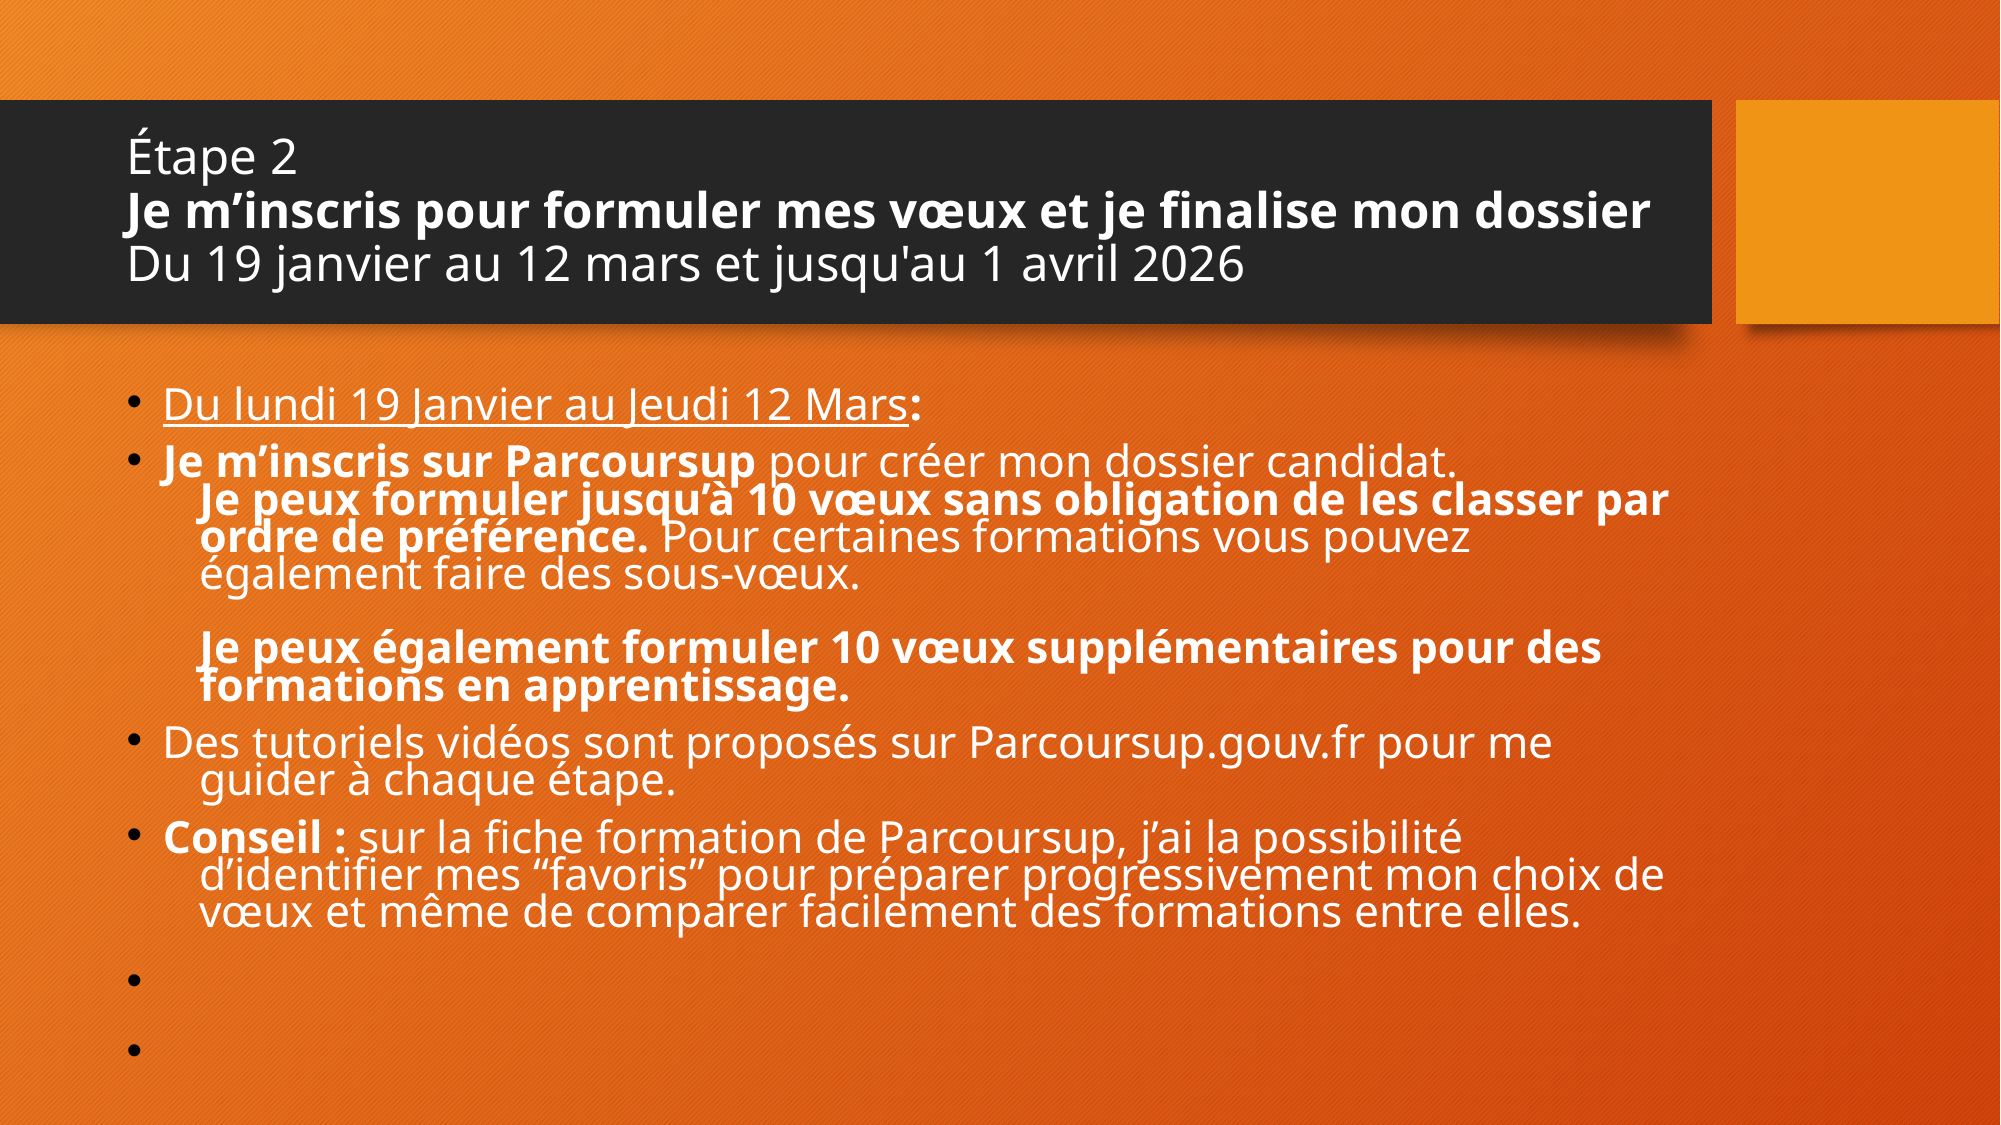

# Étape 2 Je m’inscris pour formuler mes vœux et je finalise mon dossier Du 19 janvier au 12 mars et jusqu'au 1 avril 2026
Du lundi 19 Janvier au Jeudi 12 Mars:
Je m’inscris sur Parcoursup pour créer mon dossier candidat.
Je peux formuler jusqu’à 10 vœux sans obligation de les classer par ordre de préférence. Pour certaines formations vous pouvez également faire des sous-vœux.
Je peux également formuler 10 vœux supplémentaires pour des formations en apprentissage.
Des tutoriels vidéos sont proposés sur Parcoursup.gouv.fr pour me guider à chaque étape.
Conseil : sur la fiche formation de Parcoursup, j’ai la possibilité d’identifier mes “favoris” pour préparer progressivement mon choix de vœux et même de comparer facilement des formations entre elles.